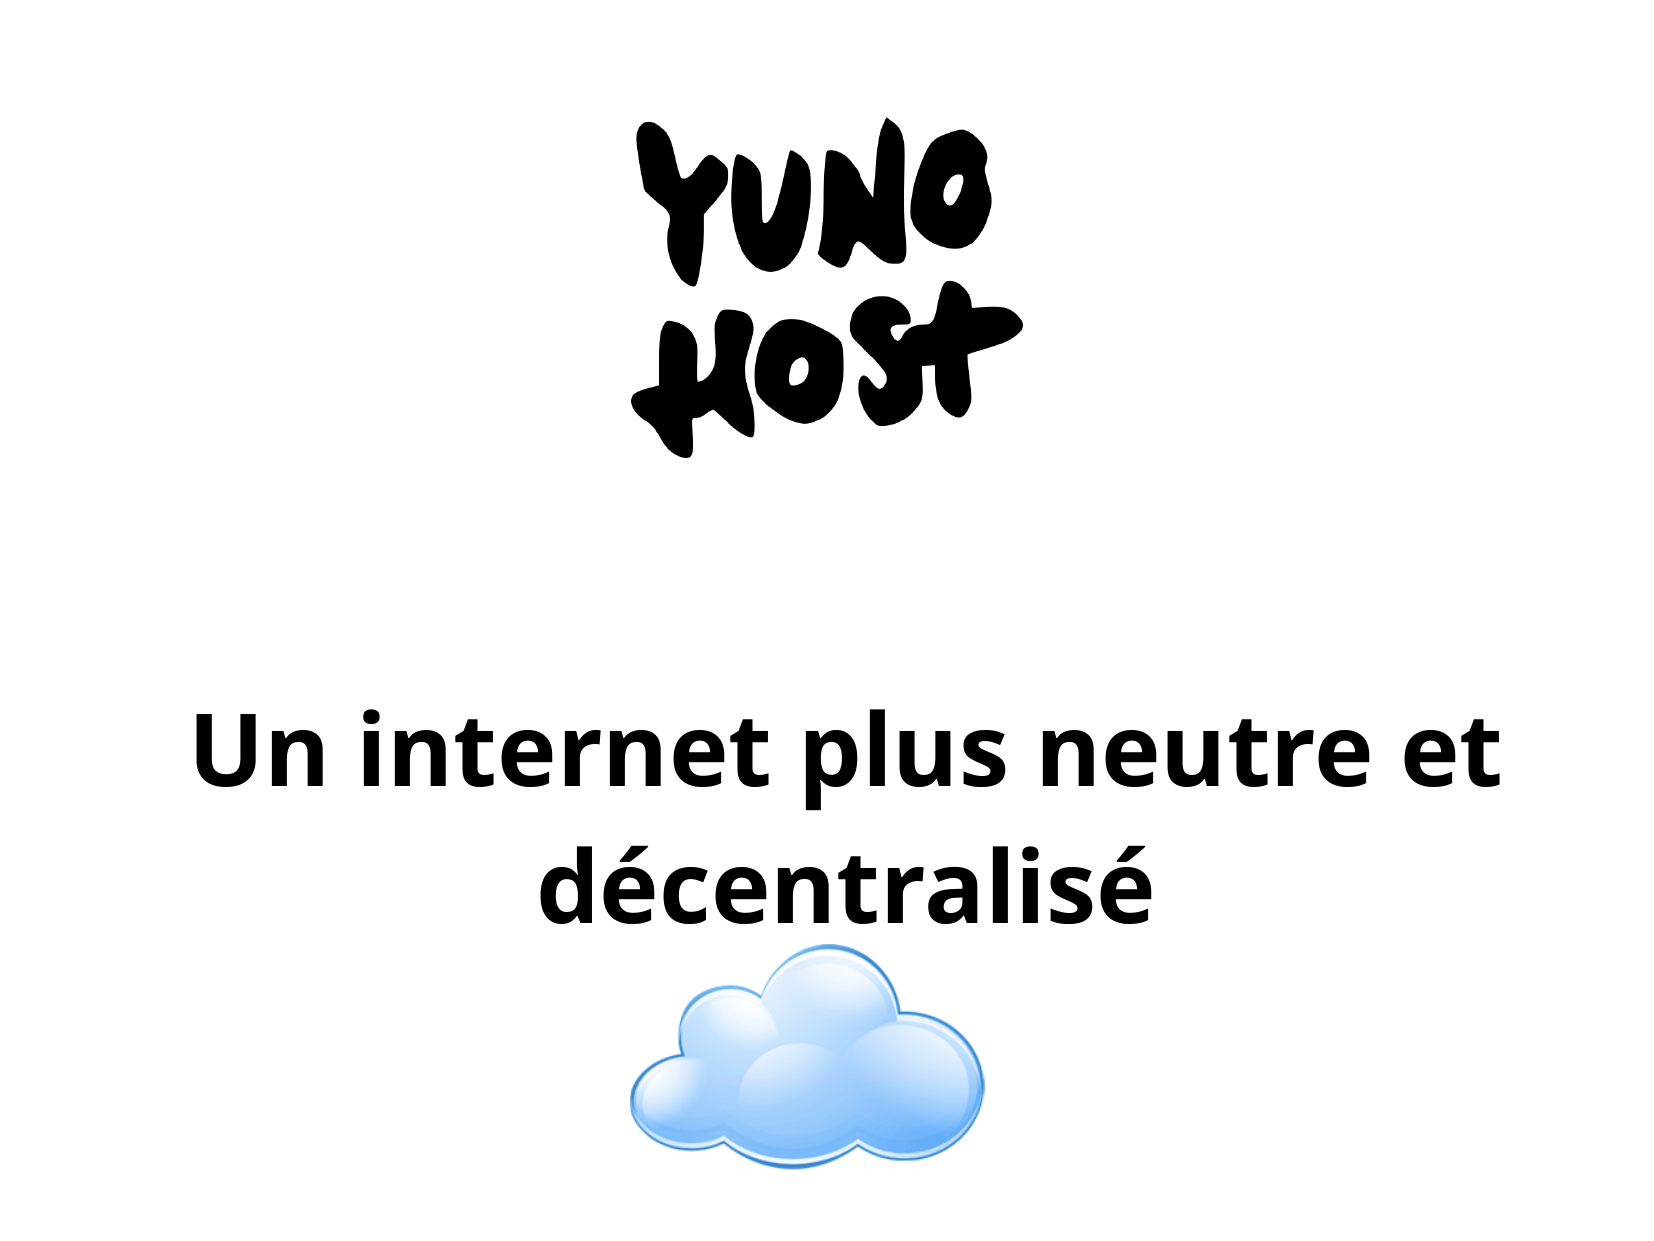

# Un internet plus neutre et décentralisé